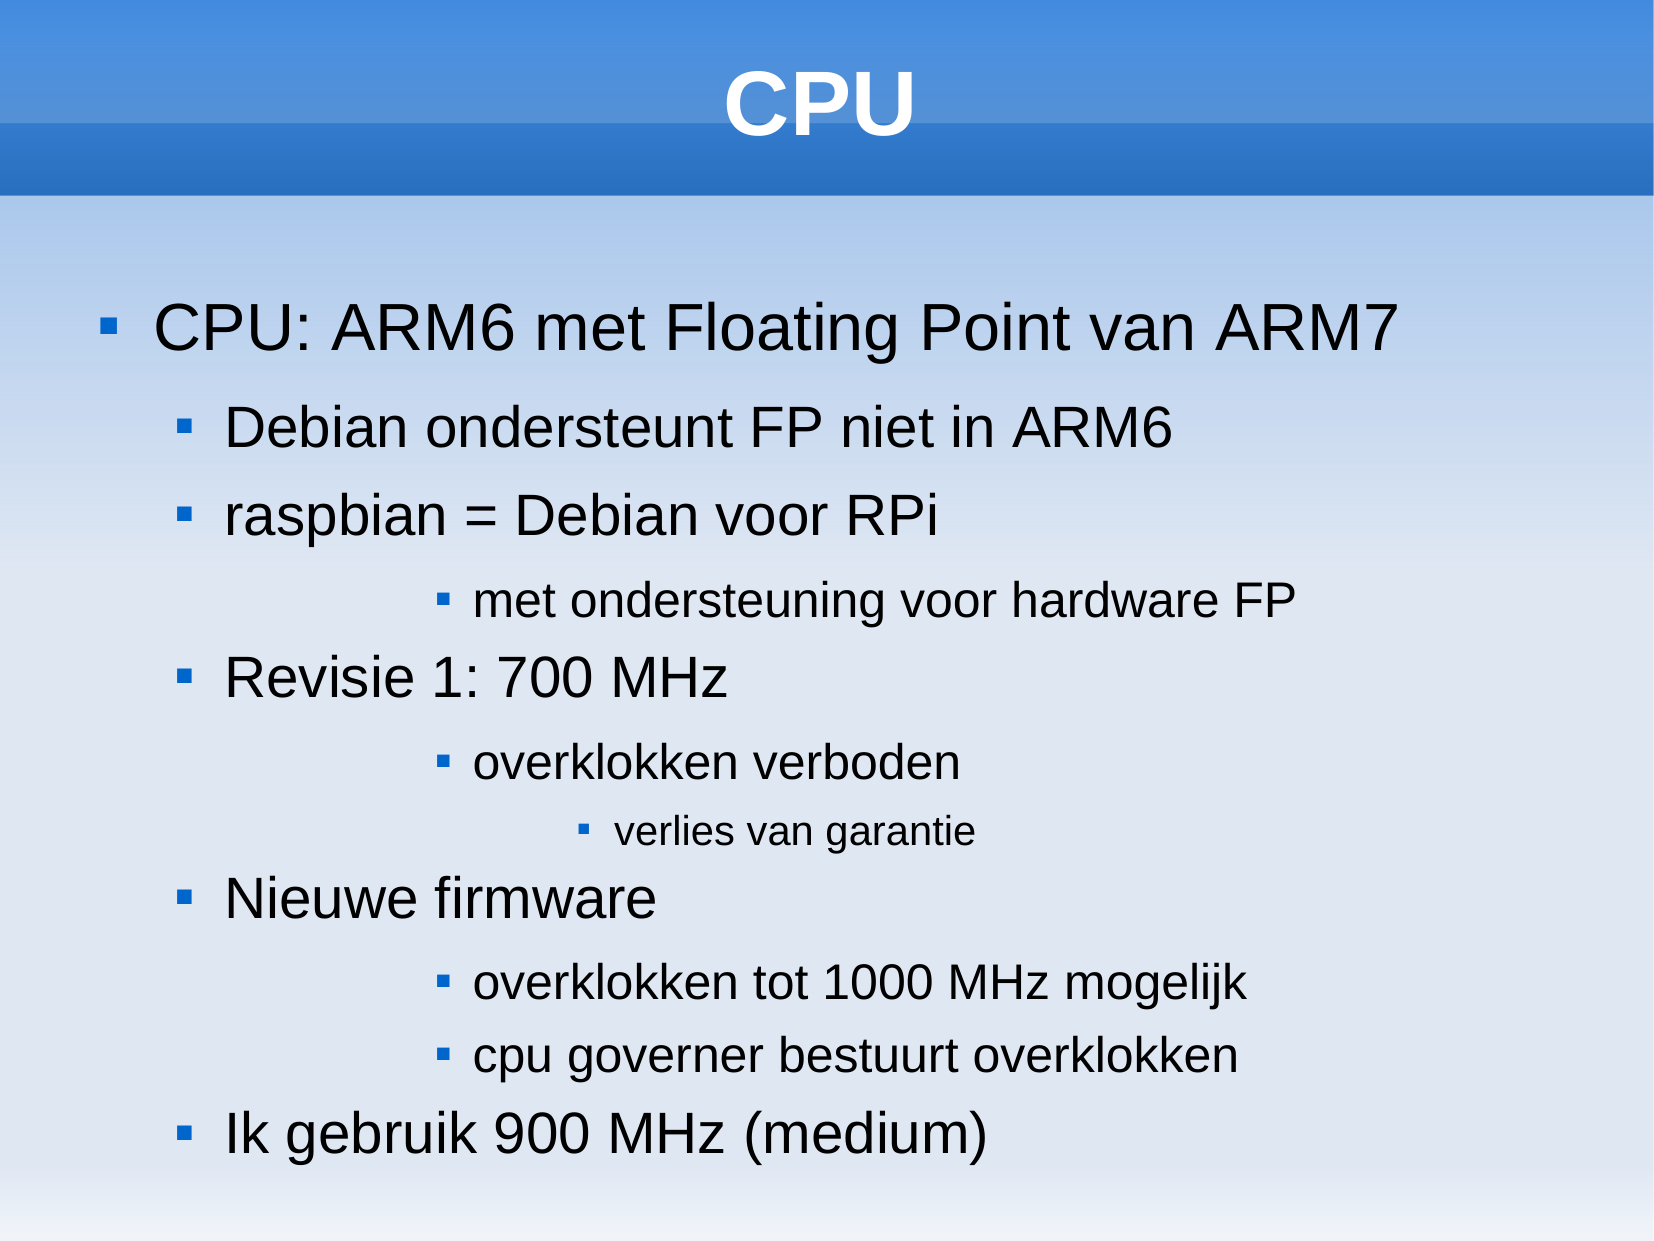

# CPU
CPU: ARM6 met Floating Point van ARM7
Debian ondersteunt FP niet in ARM6
raspbian = Debian voor RPi
met ondersteuning voor hardware FP
Revisie 1: 700 MHz
overklokken verboden
verlies van garantie
Nieuwe firmware
overklokken tot 1000 MHz mogelijk
cpu governer bestuurt overklokken
Ik gebruik 900 MHz (medium)